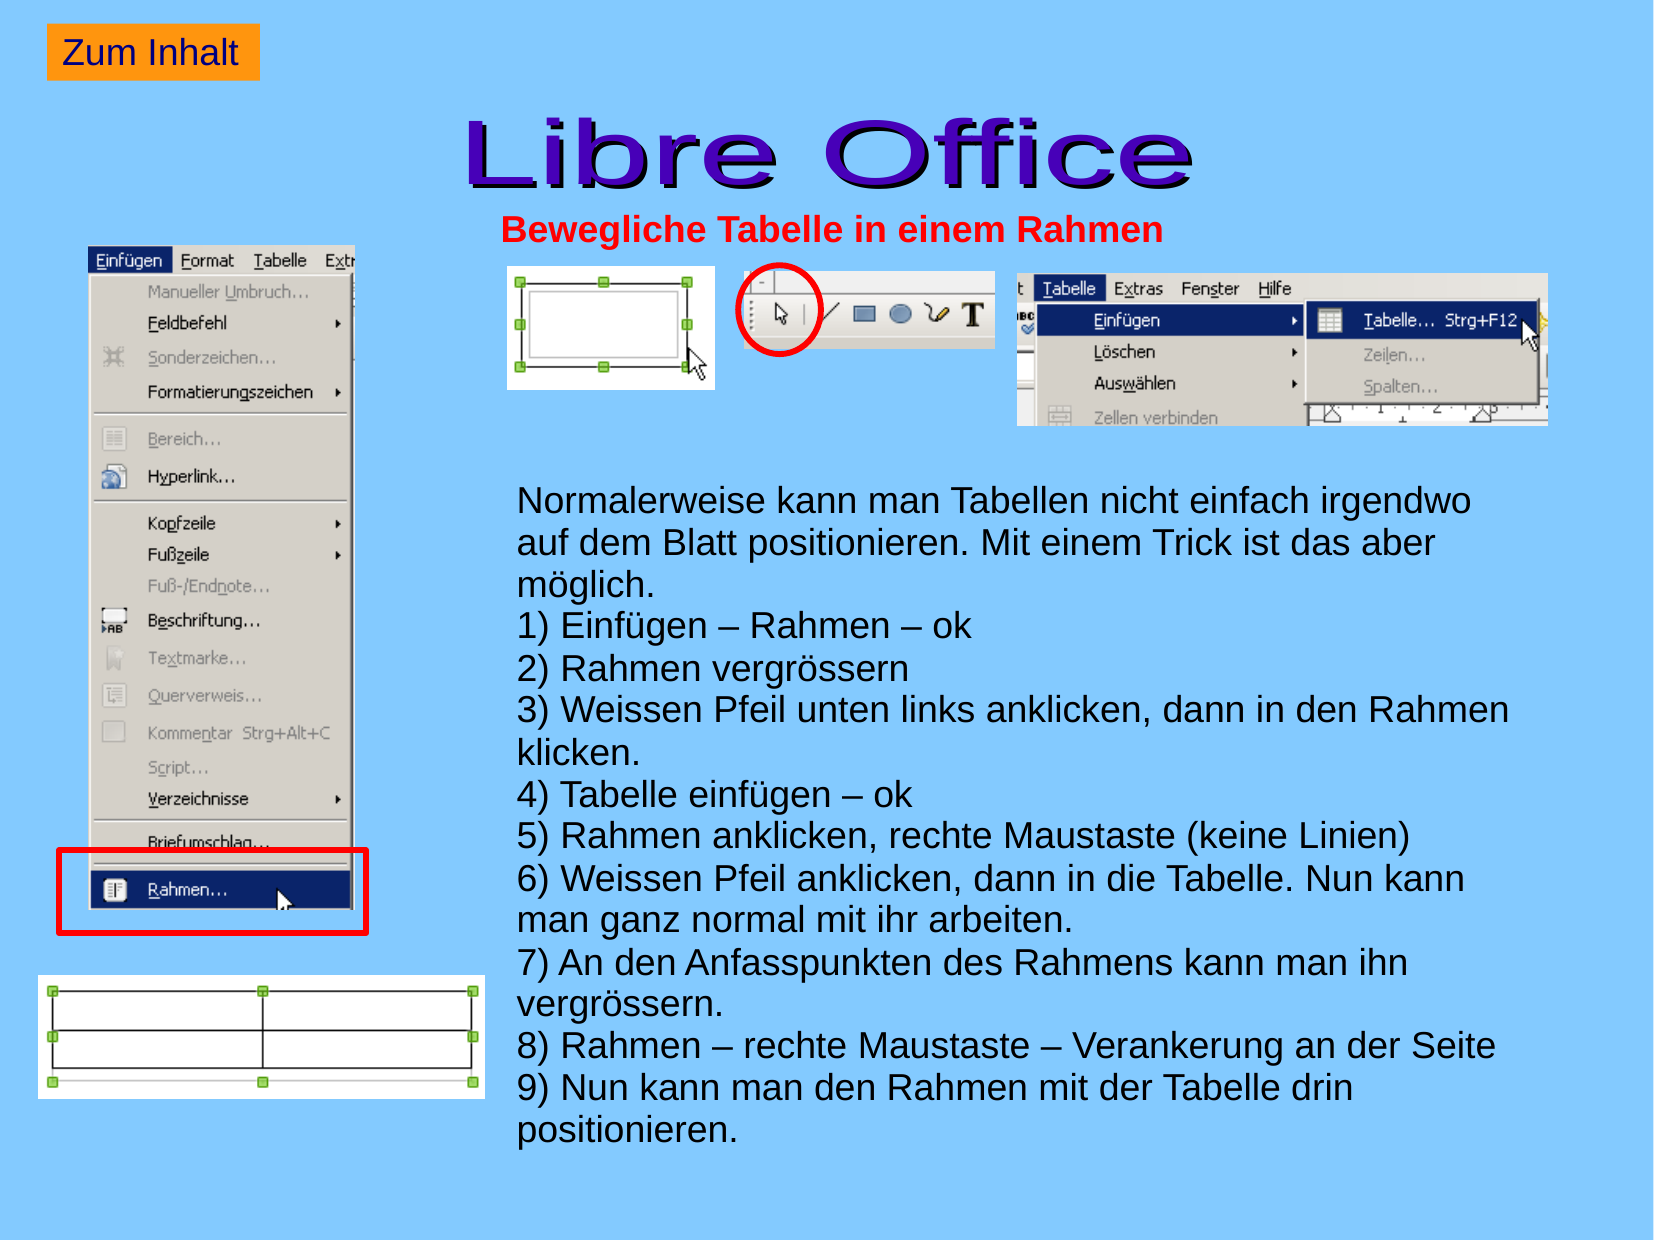

Zum Inhalt
# Libre Office
Bewegliche Tabelle in einem Rahmen
Normalerweise kann man Tabellen nicht einfach irgendwo auf dem Blatt positionieren. Mit einem Trick ist das aber möglich.
1) Einfügen – Rahmen – ok
2) Rahmen vergrössern
3) Weissen Pfeil unten links anklicken, dann in den Rahmen klicken.
4) Tabelle einfügen – ok
5) Rahmen anklicken, rechte Maustaste (keine Linien)
6) Weissen Pfeil anklicken, dann in die Tabelle. Nun kann man ganz normal mit ihr arbeiten.
7) An den Anfasspunkten des Rahmens kann man ihn vergrössern.
8) Rahmen – rechte Maustaste – Verankerung an der Seite
9) Nun kann man den Rahmen mit der Tabelle drin positionieren.